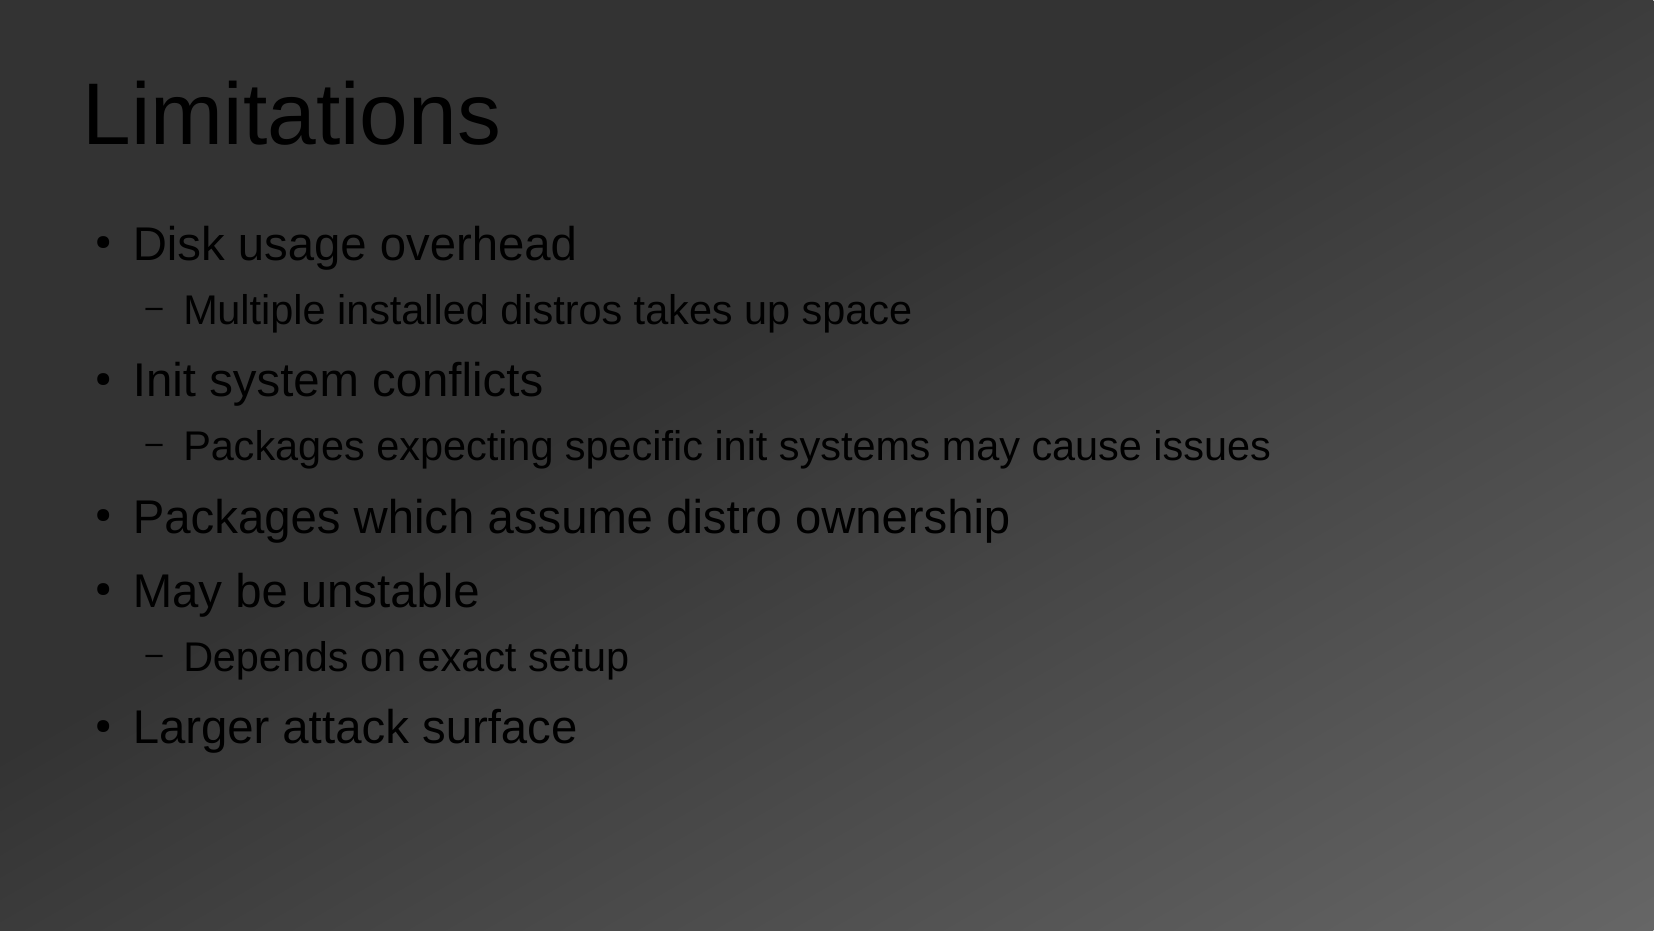

# Limitations
Disk usage overhead
Multiple installed distros takes up space
Init system conflicts
Packages expecting specific init systems may cause issues
Packages which assume distro ownership
May be unstable
Depends on exact setup
Larger attack surface